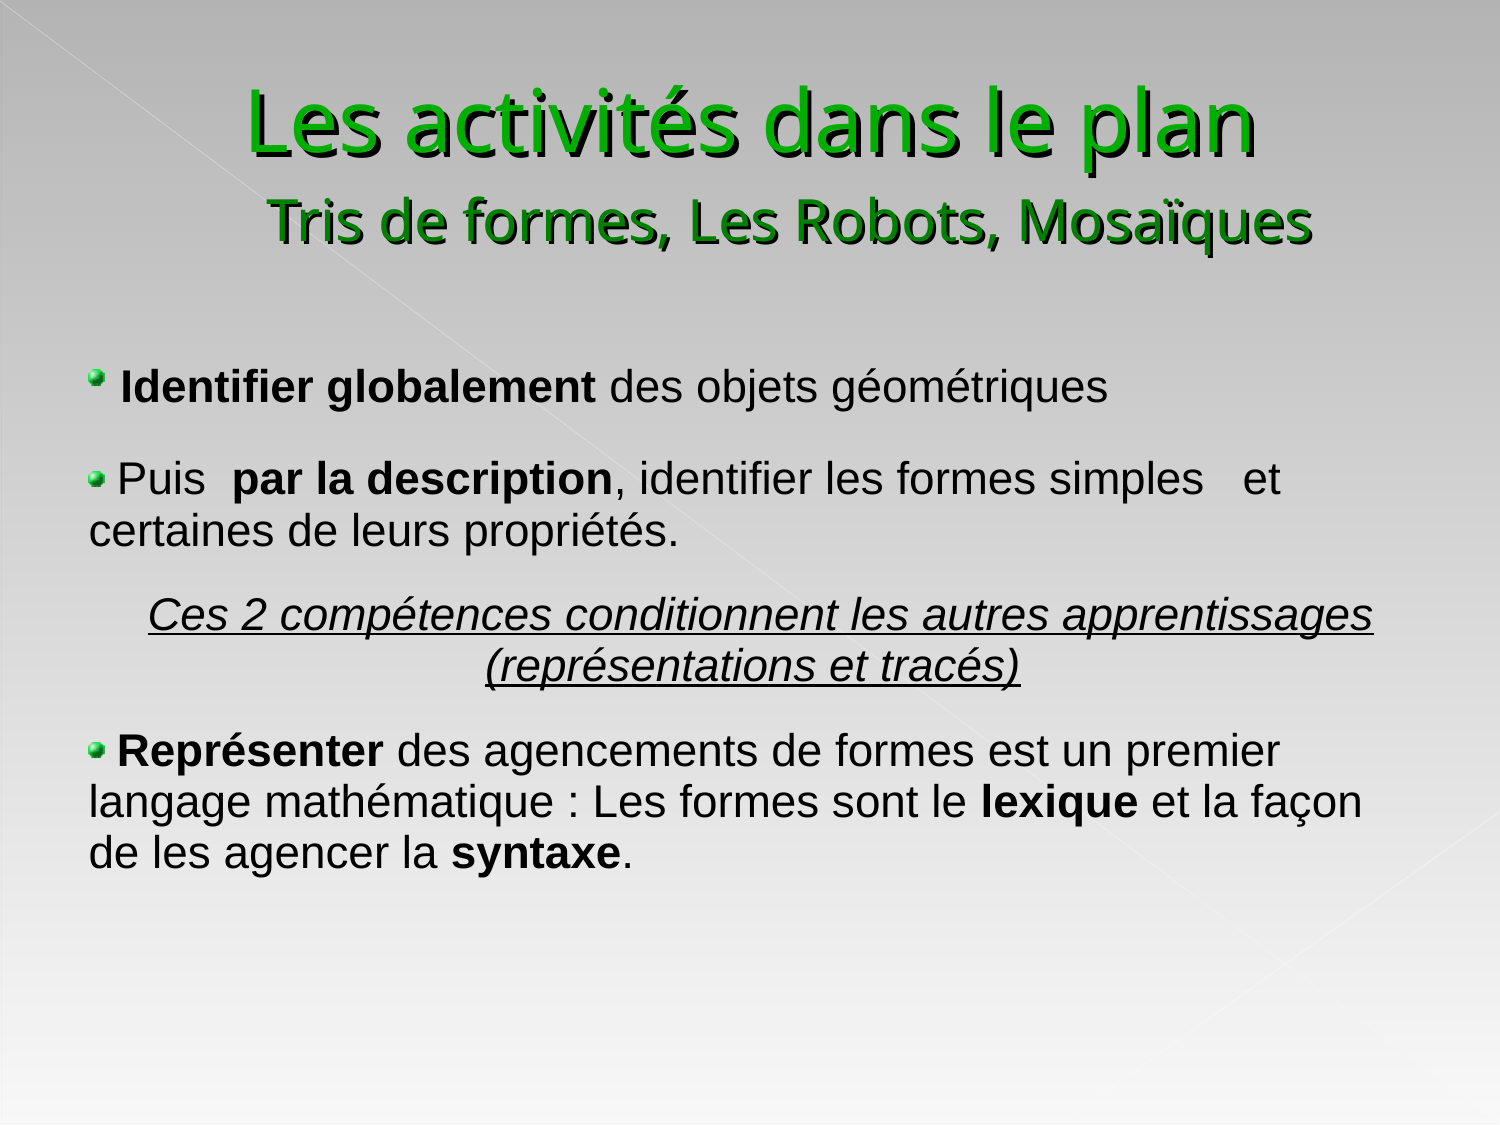

# Les activités dans le plan Tris de formes, Les Robots, Mosaïques
 Identifier globalement des objets géométriques
 Puis par la description, identifier les formes simples et certaines de leurs propriétés.
Ces 2 compétences conditionnent les autres apprentissages (représentations et tracés)
 Représenter des agencements de formes est un premier langage mathématique : Les formes sont le lexique et la façon de les agencer la syntaxe.